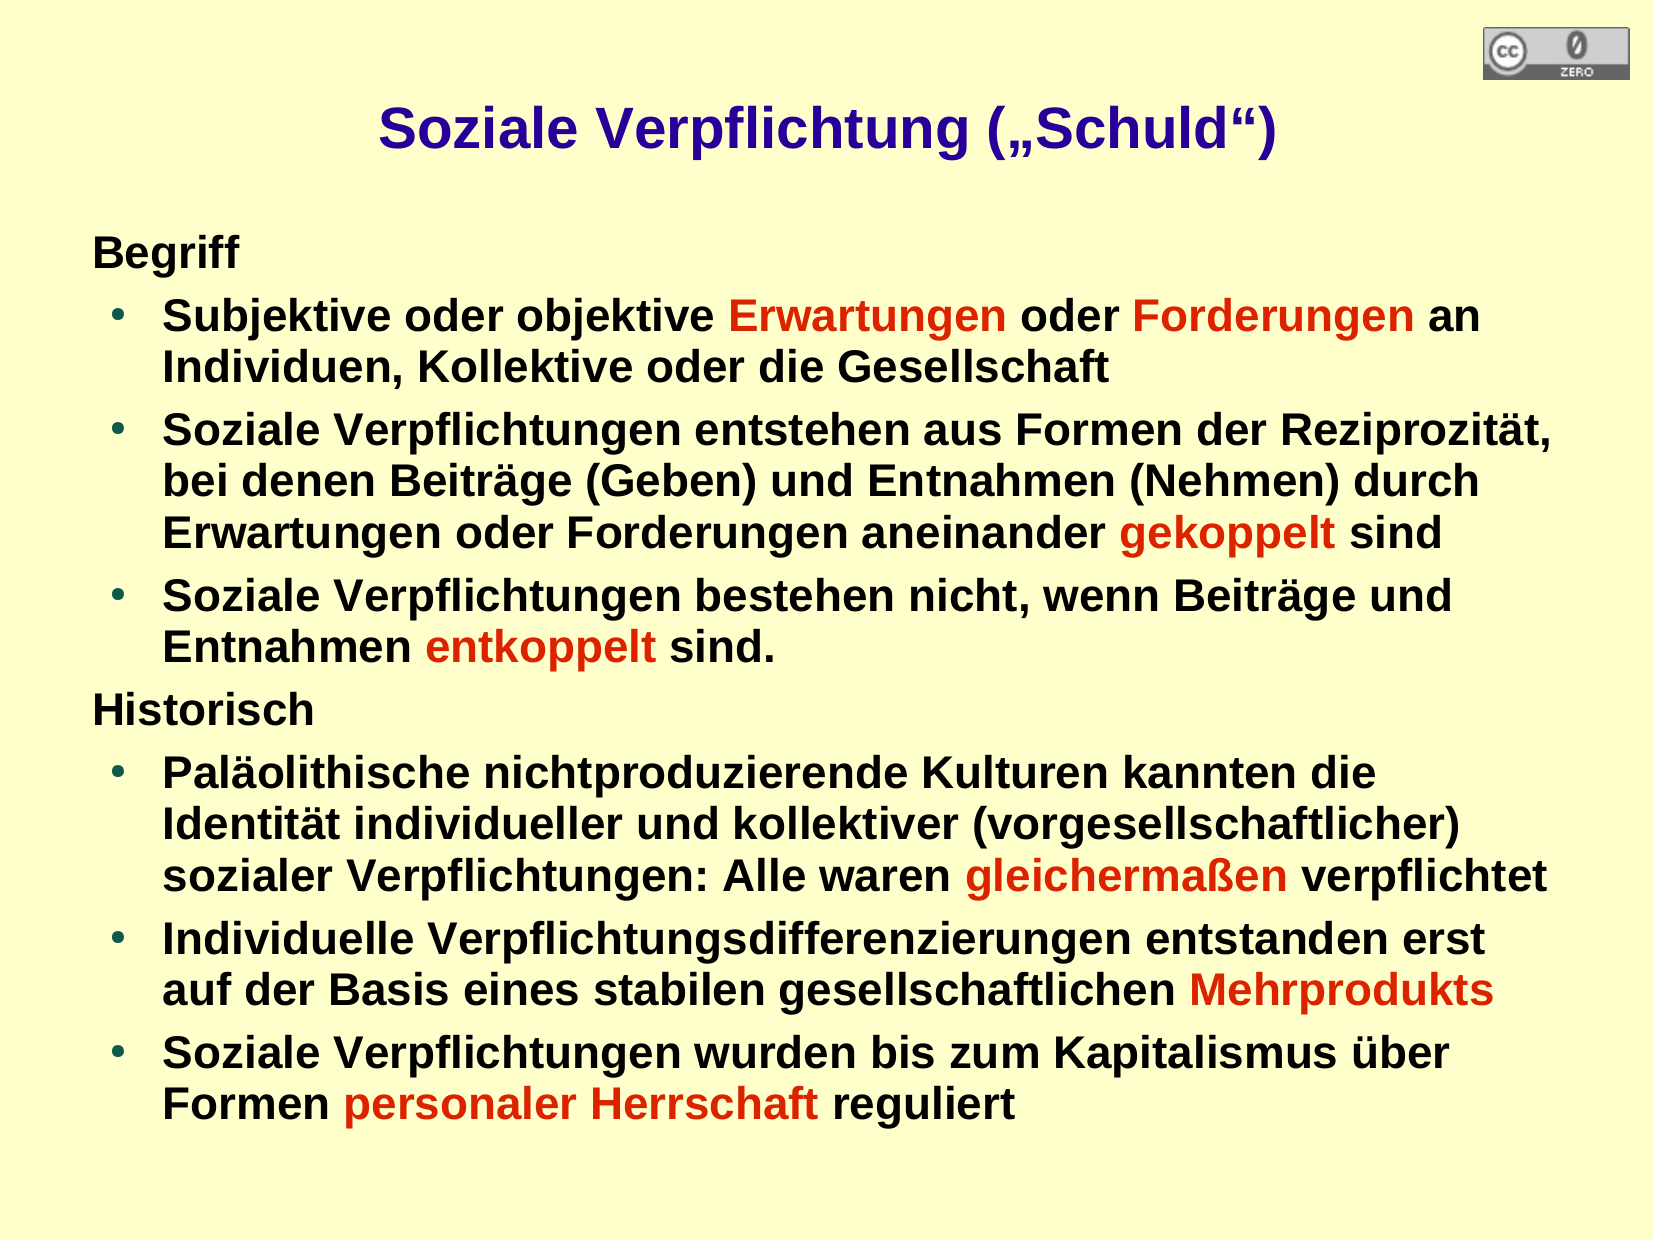

# Soziale Verpflichtung („Schuld“)
Begriff
Subjektive oder objektive Erwartungen oder Forderungen an Individuen, Kollektive oder die Gesellschaft
Soziale Verpflichtungen entstehen aus Formen der Reziprozität, bei denen Beiträge (Geben) und Entnahmen (Nehmen) durch Erwartungen oder Forderungen aneinander gekoppelt sind
Soziale Verpflichtungen bestehen nicht, wenn Beiträge und Entnahmen entkoppelt sind.
Historisch
Paläolithische nichtproduzierende Kulturen kannten die Identität individueller und kollektiver (vorgesellschaftlicher) sozialer Verpflichtungen: Alle waren gleichermaßen verpflichtet
Individuelle Verpflichtungsdifferenzierungen entstanden erst auf der Basis eines stabilen gesellschaftlichen Mehrprodukts
Soziale Verpflichtungen wurden bis zum Kapitalismus über Formen personaler Herrschaft reguliert